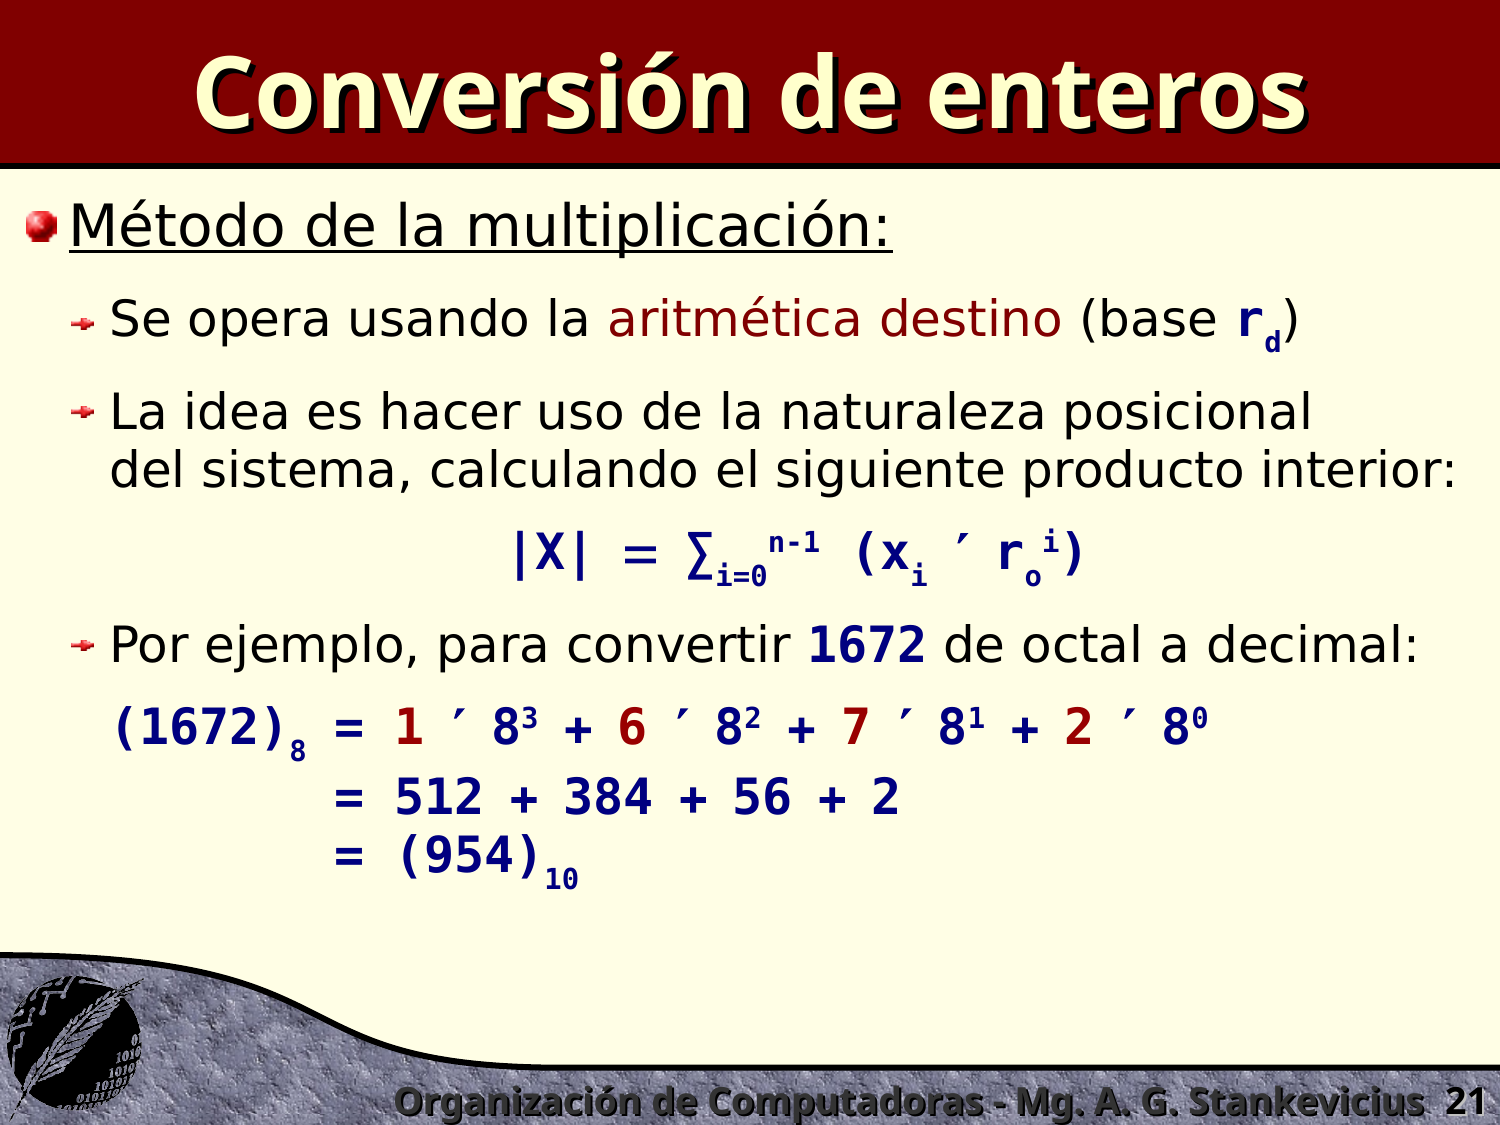

# Conversión de enteros
Método de la multiplicación:
Se opera usando la aritmética destino (base rd)
La idea es hacer uso de la naturaleza posicional
del sistema, calculando el siguiente producto interior:
|X| = ∑i=0n-1 (xi ´ roi)
Por ejemplo, para convertir 1672 de octal a decimal:
(1672)8	= 1 ´ 83 + 6 ´ 82 + 7 ´ 81 + 2 ´ 80
			= 512 + 384 + 56 + 2
			= (954)10
21